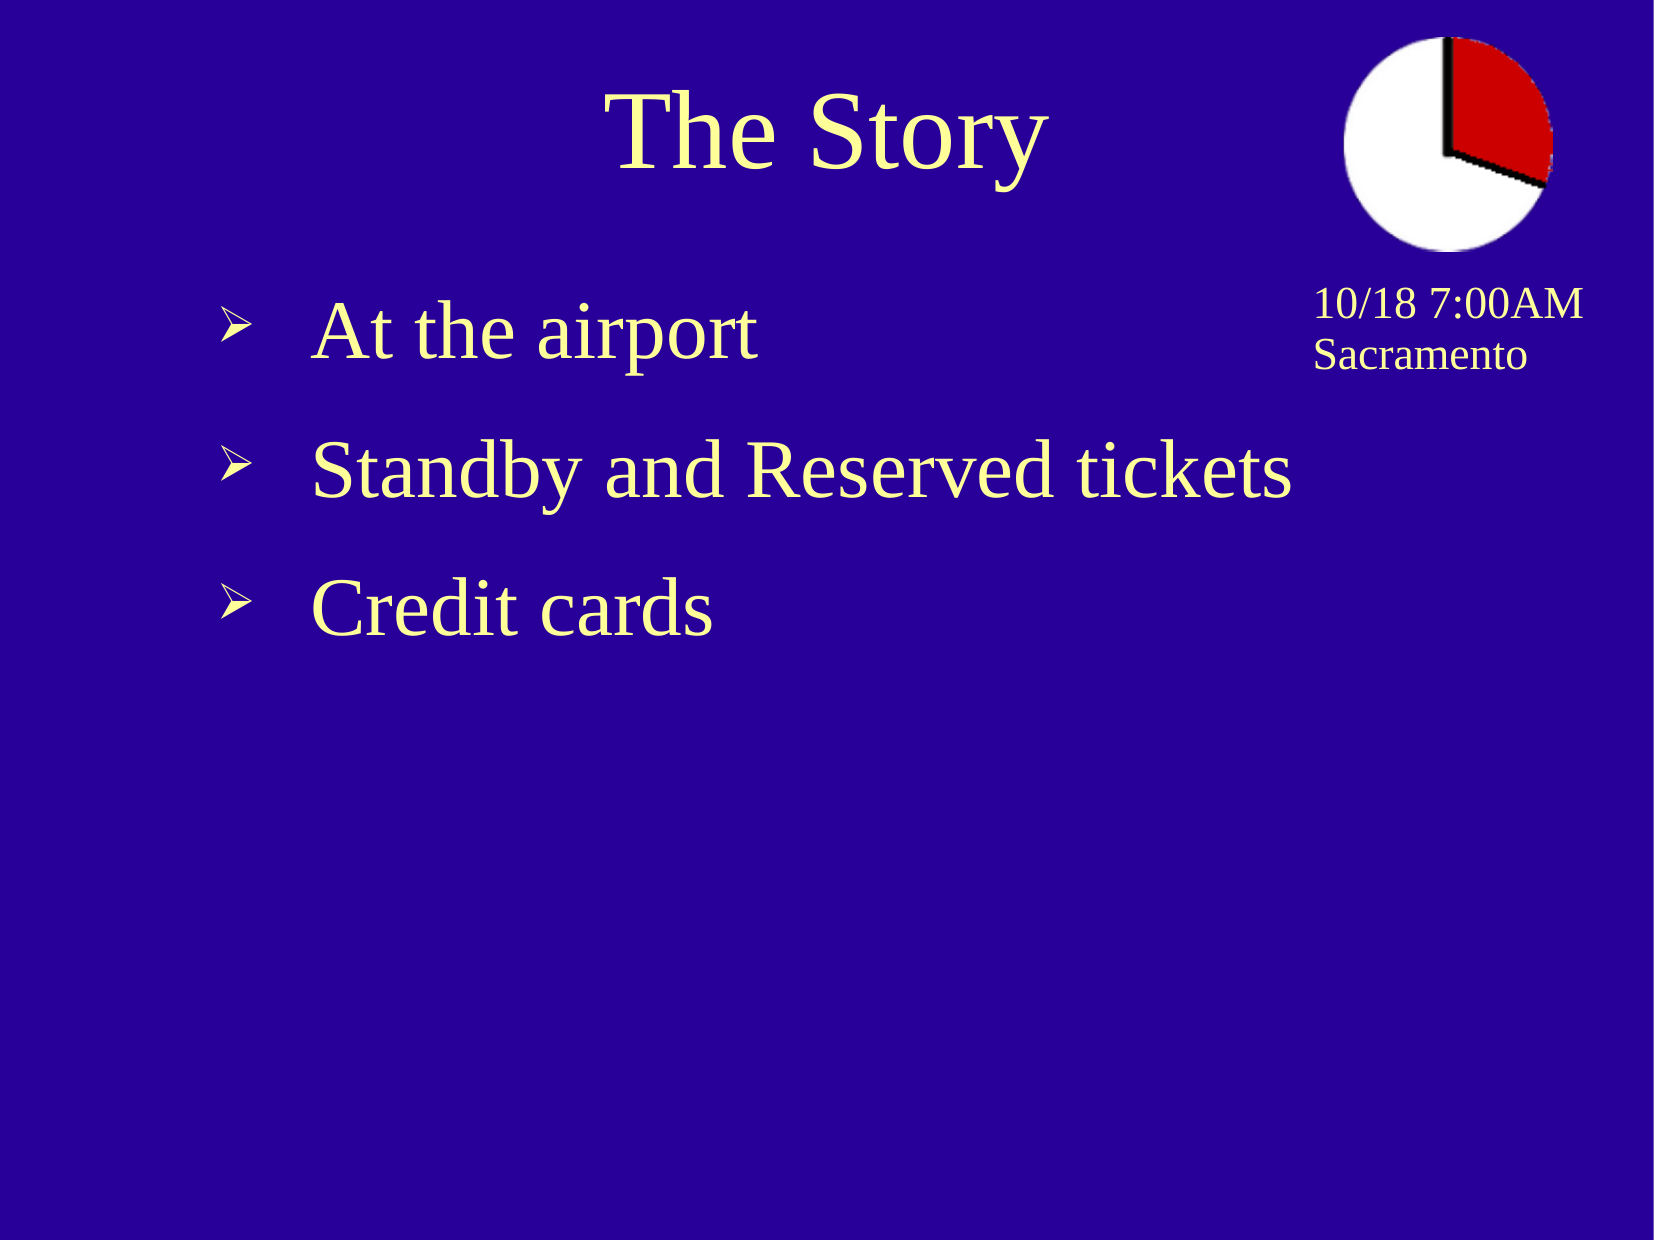

# The Story
10/18 7:00AM Sacramento
At the airport
Standby and Reserved tickets
Credit cards